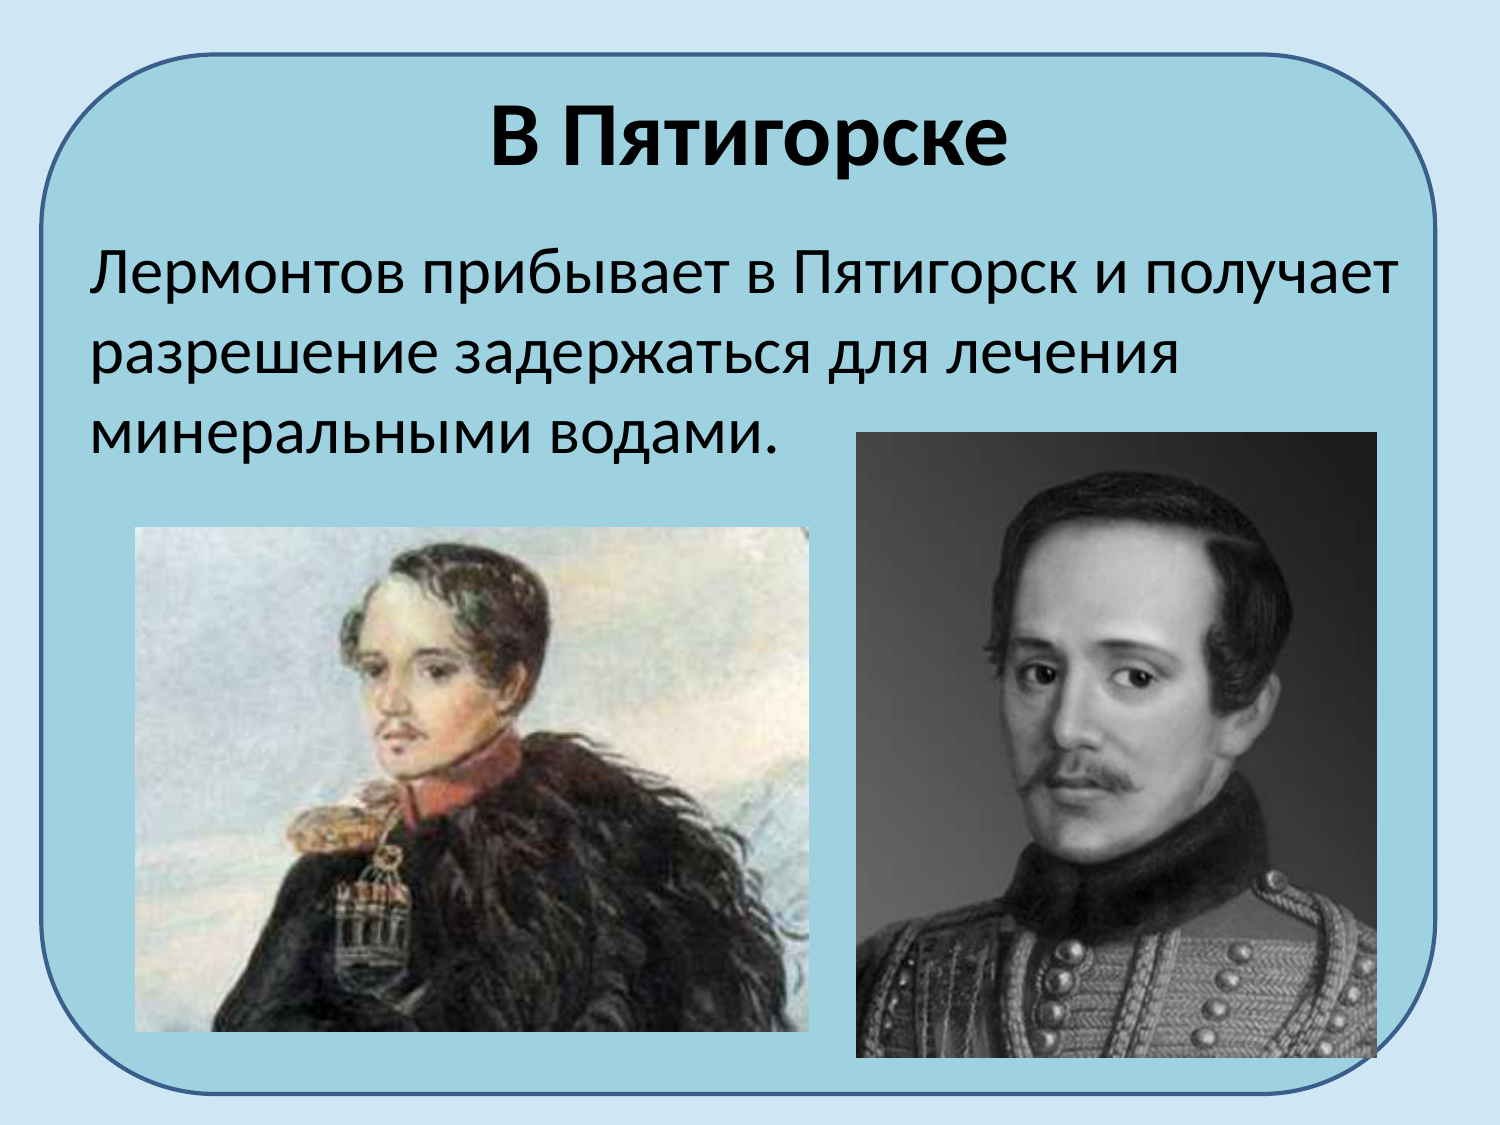

# В Пятигорске
Лермонтов прибывает в Пятигорск и получает разрешение задержаться для лечения минеральными водами.